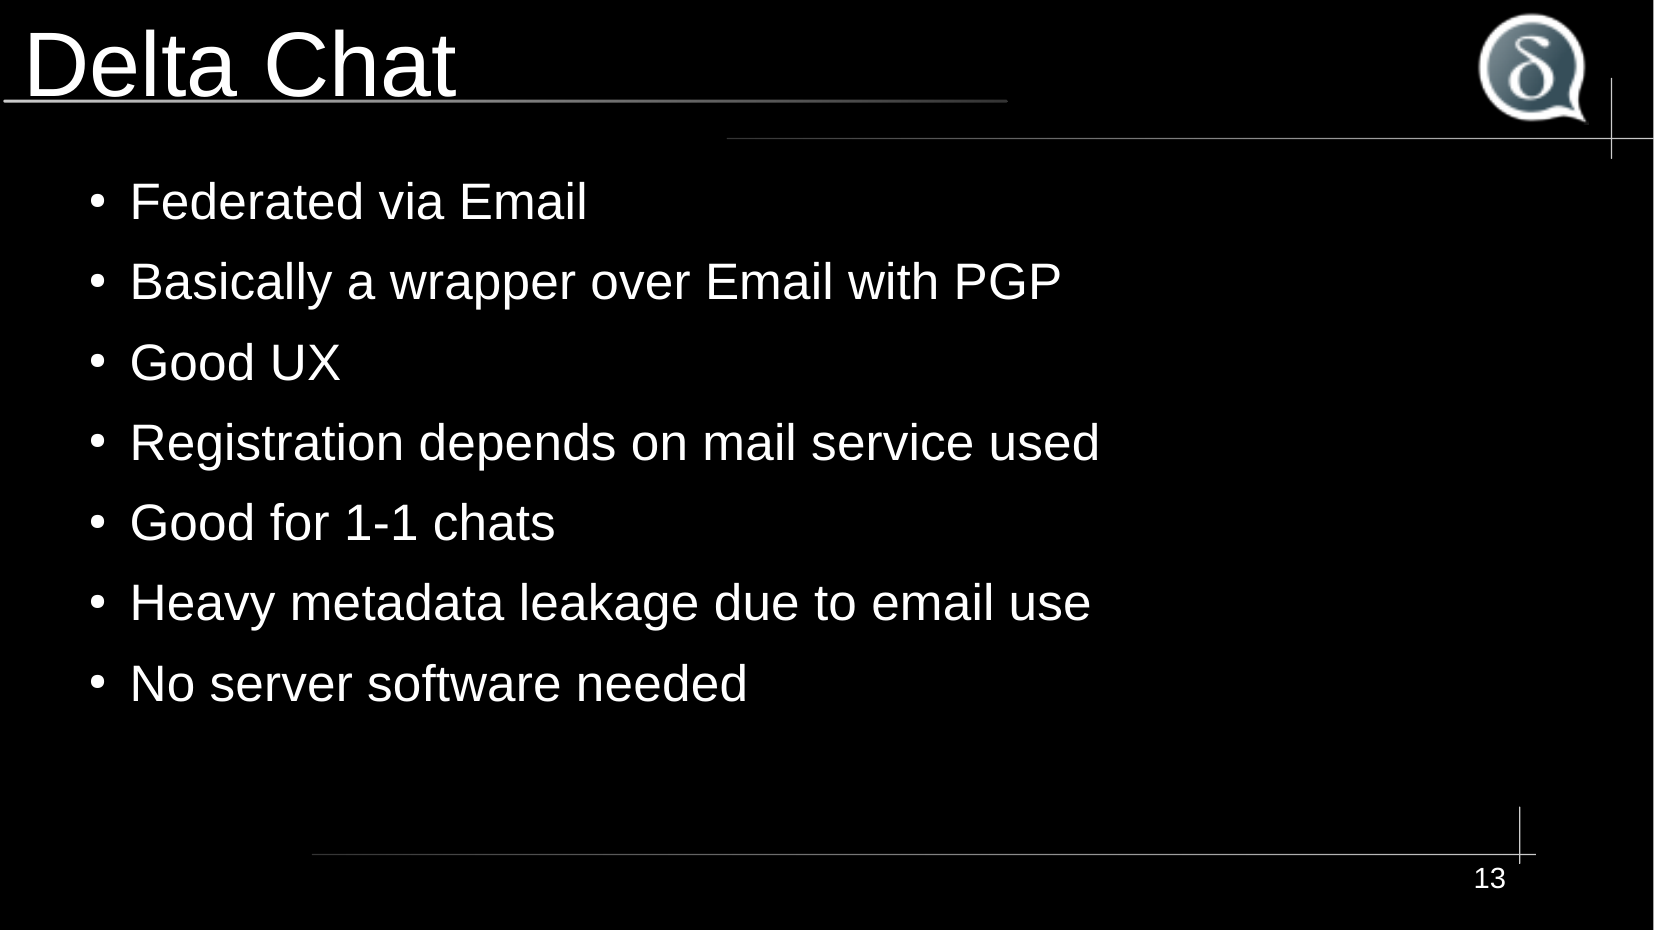

# Delta Chat
Federated via Email
Basically a wrapper over Email with PGP
Good UX
Registration depends on mail service used
Good for 1-1 chats
Heavy metadata leakage due to email use
No server software needed
13